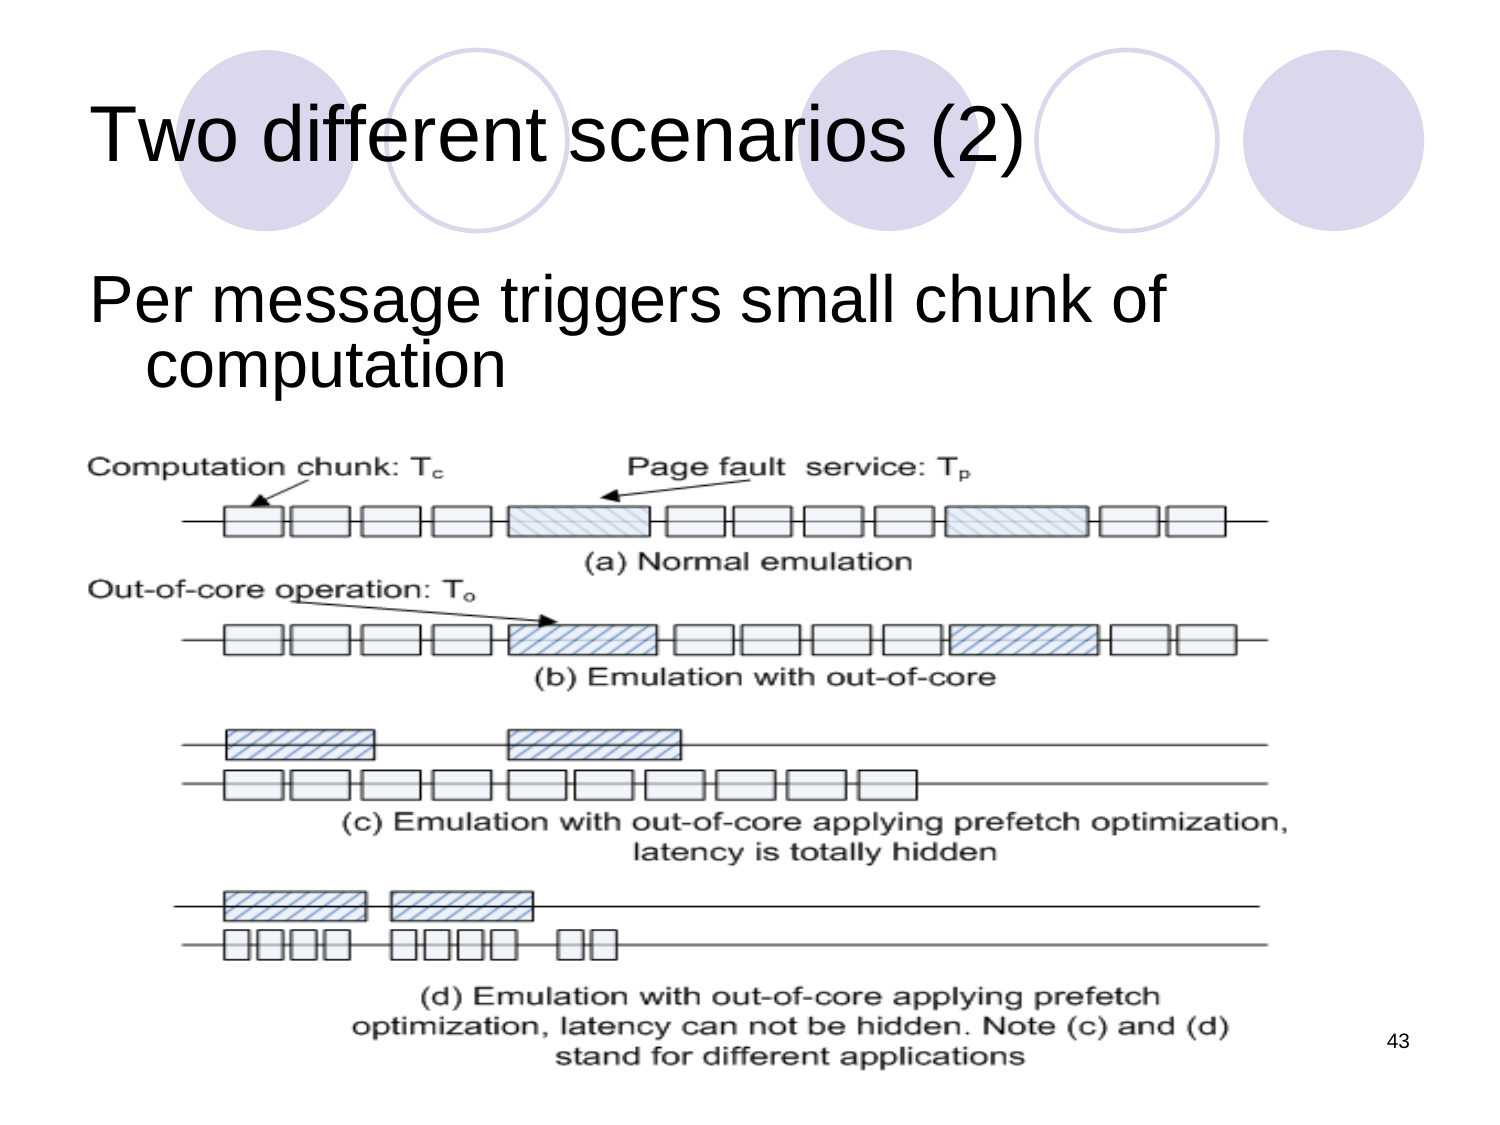

# Two different scenarios (2)
Per message triggers small chunk of computation
6th Annual Workshop on Charm++ and its Applications
43